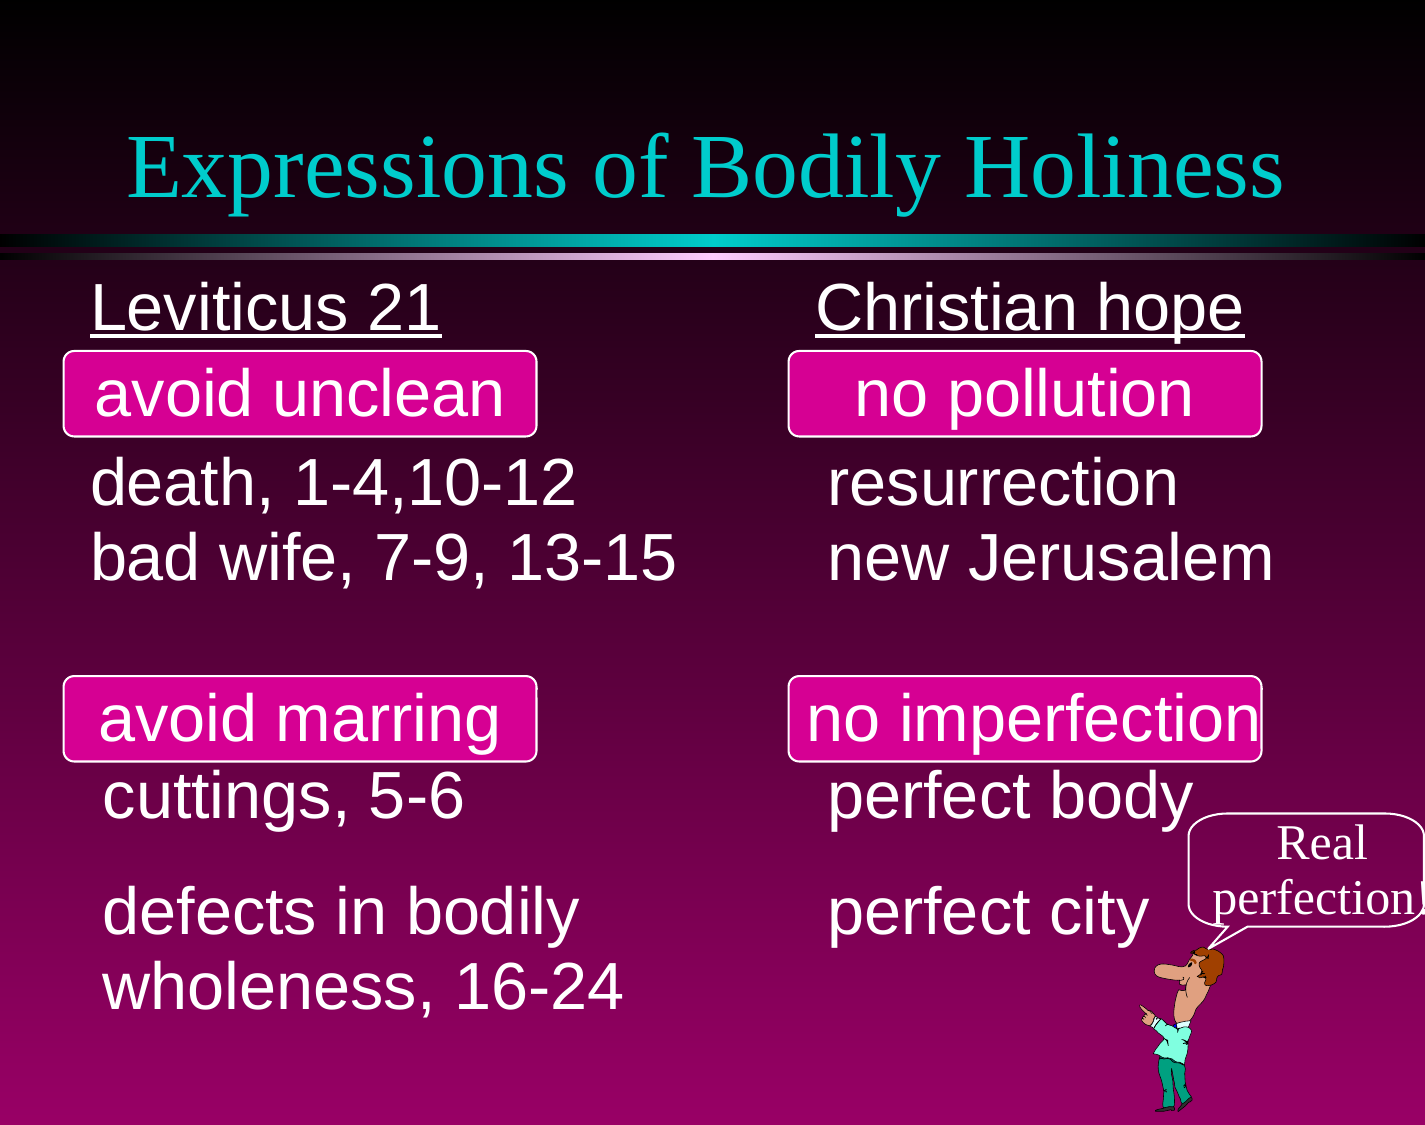

# Expressions of Bodily Holiness
Leviticus 21
Christian hope
avoid unclean
no pollution
resurrection
new Jerusalem
death, 1-4,10-12 bad wife, 7-9, 13-15
avoid marring
no imperfection
perfect body
perfect city
cuttings, 5-6
defects in bodily wholeness, 16-24
Real
perfection!